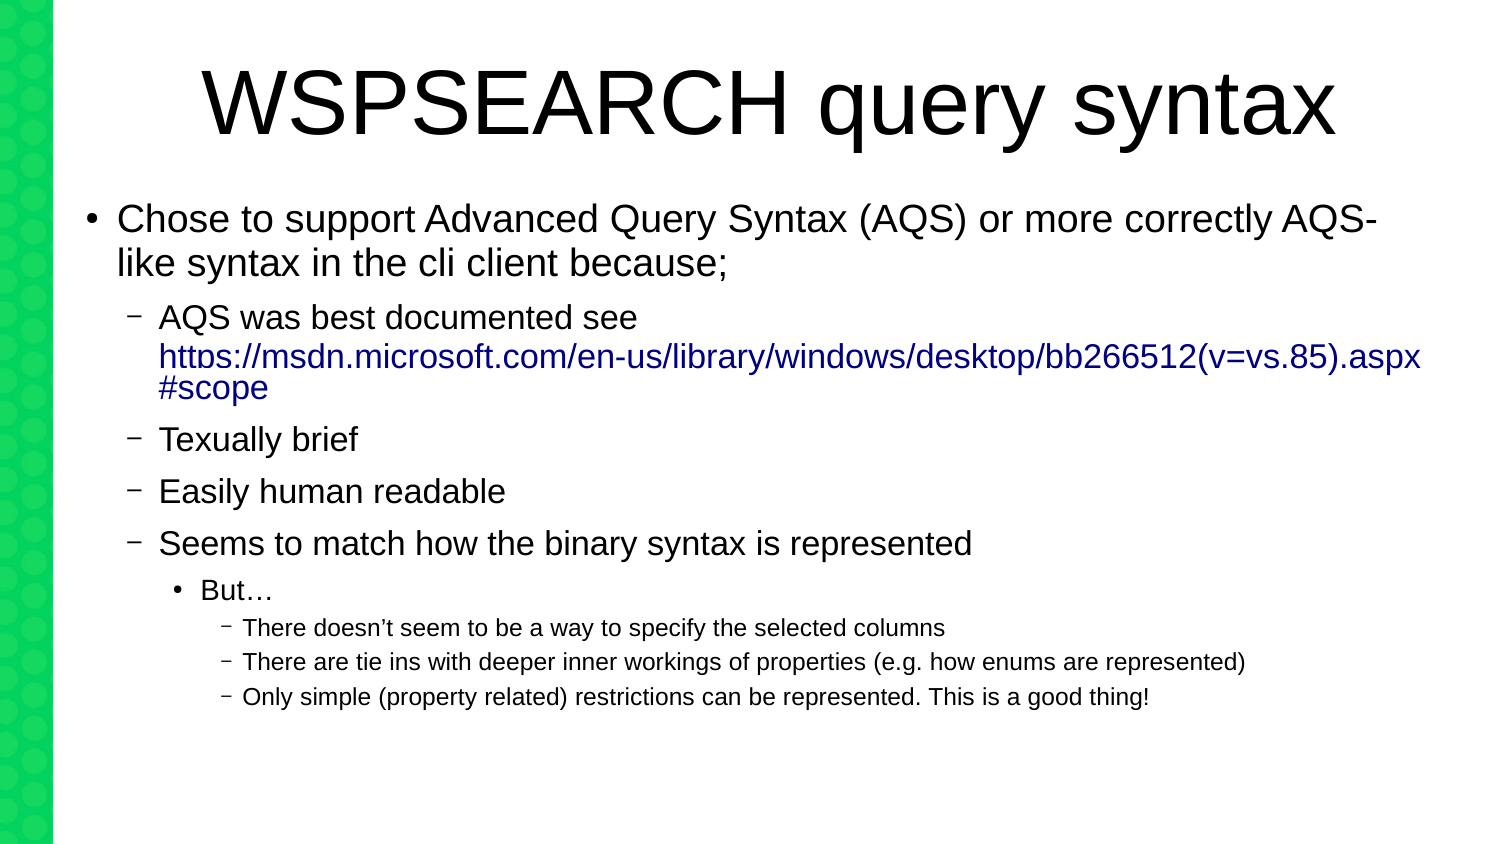

# WSPSEARCH query syntax
Chose to support Advanced Query Syntax (AQS) or more correctly AQS-like syntax in the cli client because;
AQS was best documented see https://msdn.microsoft.com/en-us/library/windows/desktop/bb266512(v=vs.85).aspx#scope
Texually brief
Easily human readable
Seems to match how the binary syntax is represented
But…
There doesn’t seem to be a way to specify the selected columns
There are tie ins with deeper inner workings of properties (e.g. how enums are represented)
Only simple (property related) restrictions can be represented. This is a good thing!